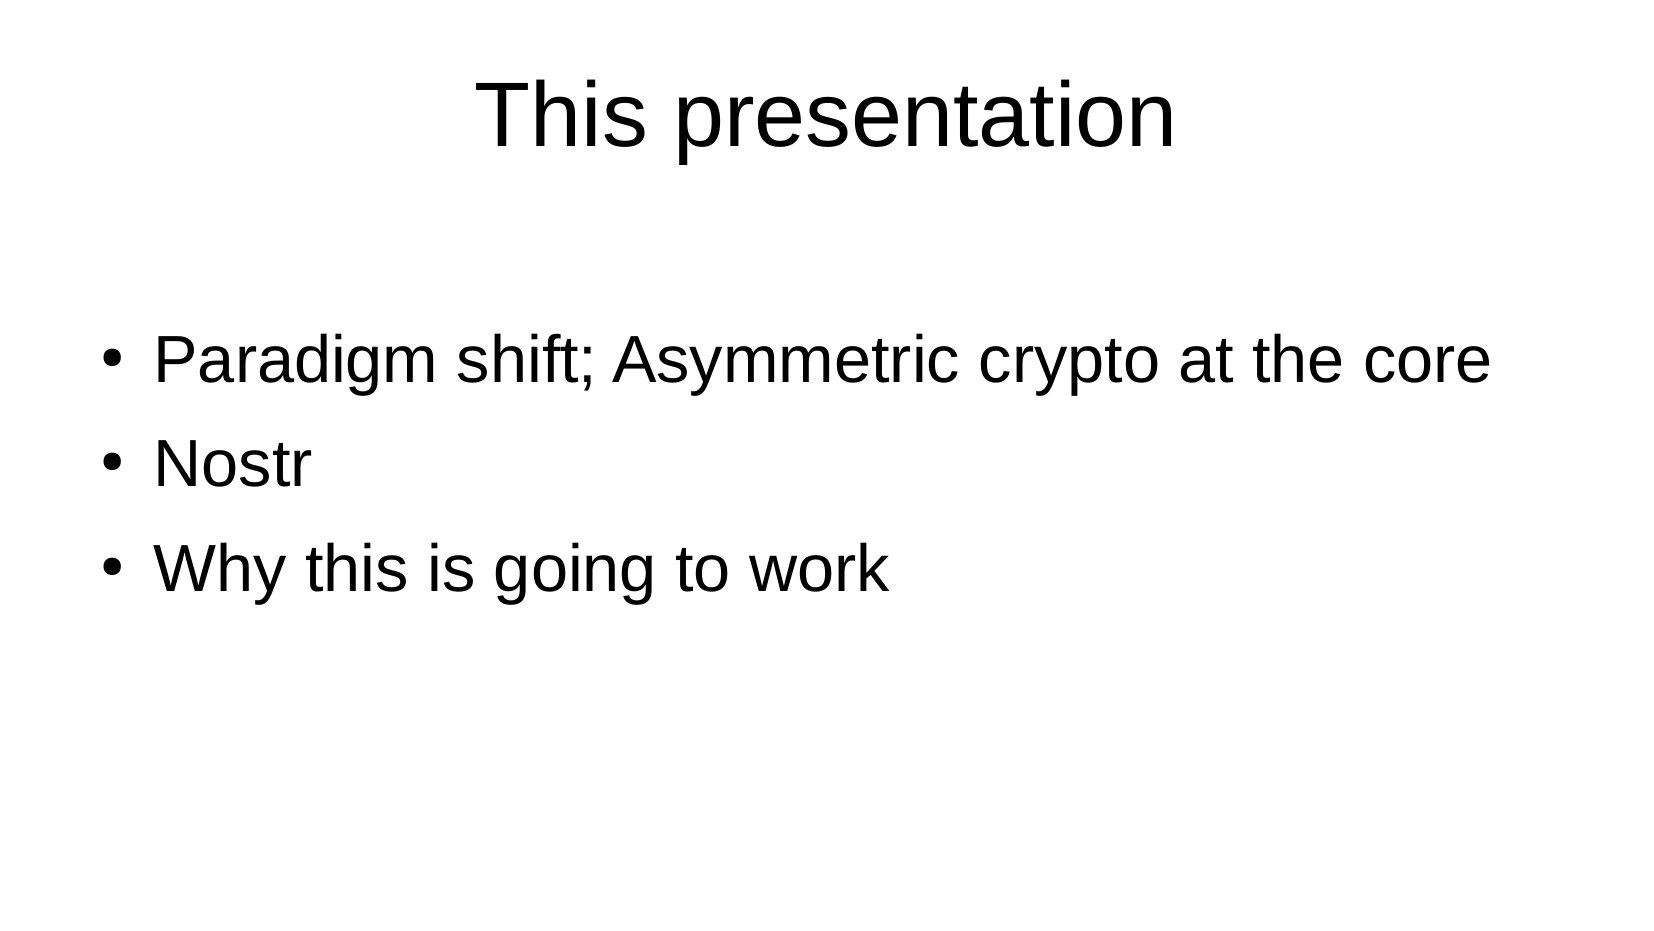

# This presentation
Paradigm shift; Asymmetric crypto at the core
Nostr
Why this is going to work